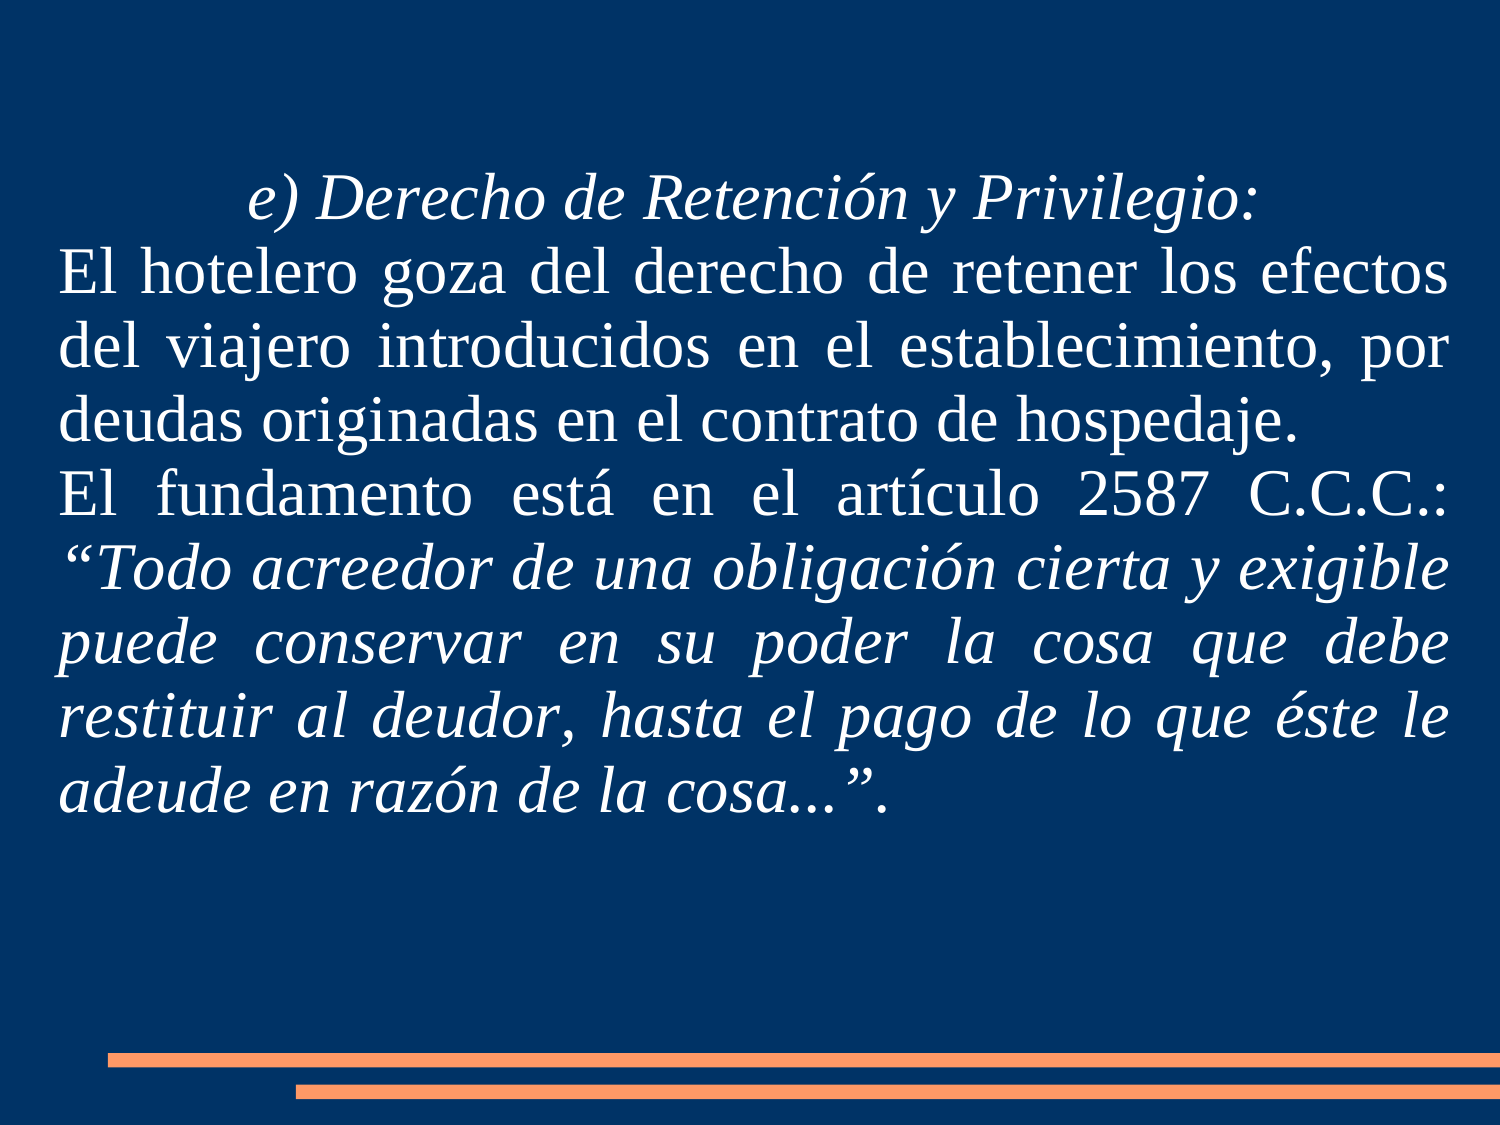

# e) Derecho de Retención y Privilegio:
El hotelero goza del derecho de retener los efectos del viajero introducidos en el establecimiento, por deudas originadas en el contrato de hospedaje.
El fundamento está en el artículo 2587 C.C.C.: “Todo acreedor de una obligación cierta y exigible puede conservar en su poder la cosa que debe restituir al deudor, hasta el pago de lo que éste le adeude en razón de la cosa...”.